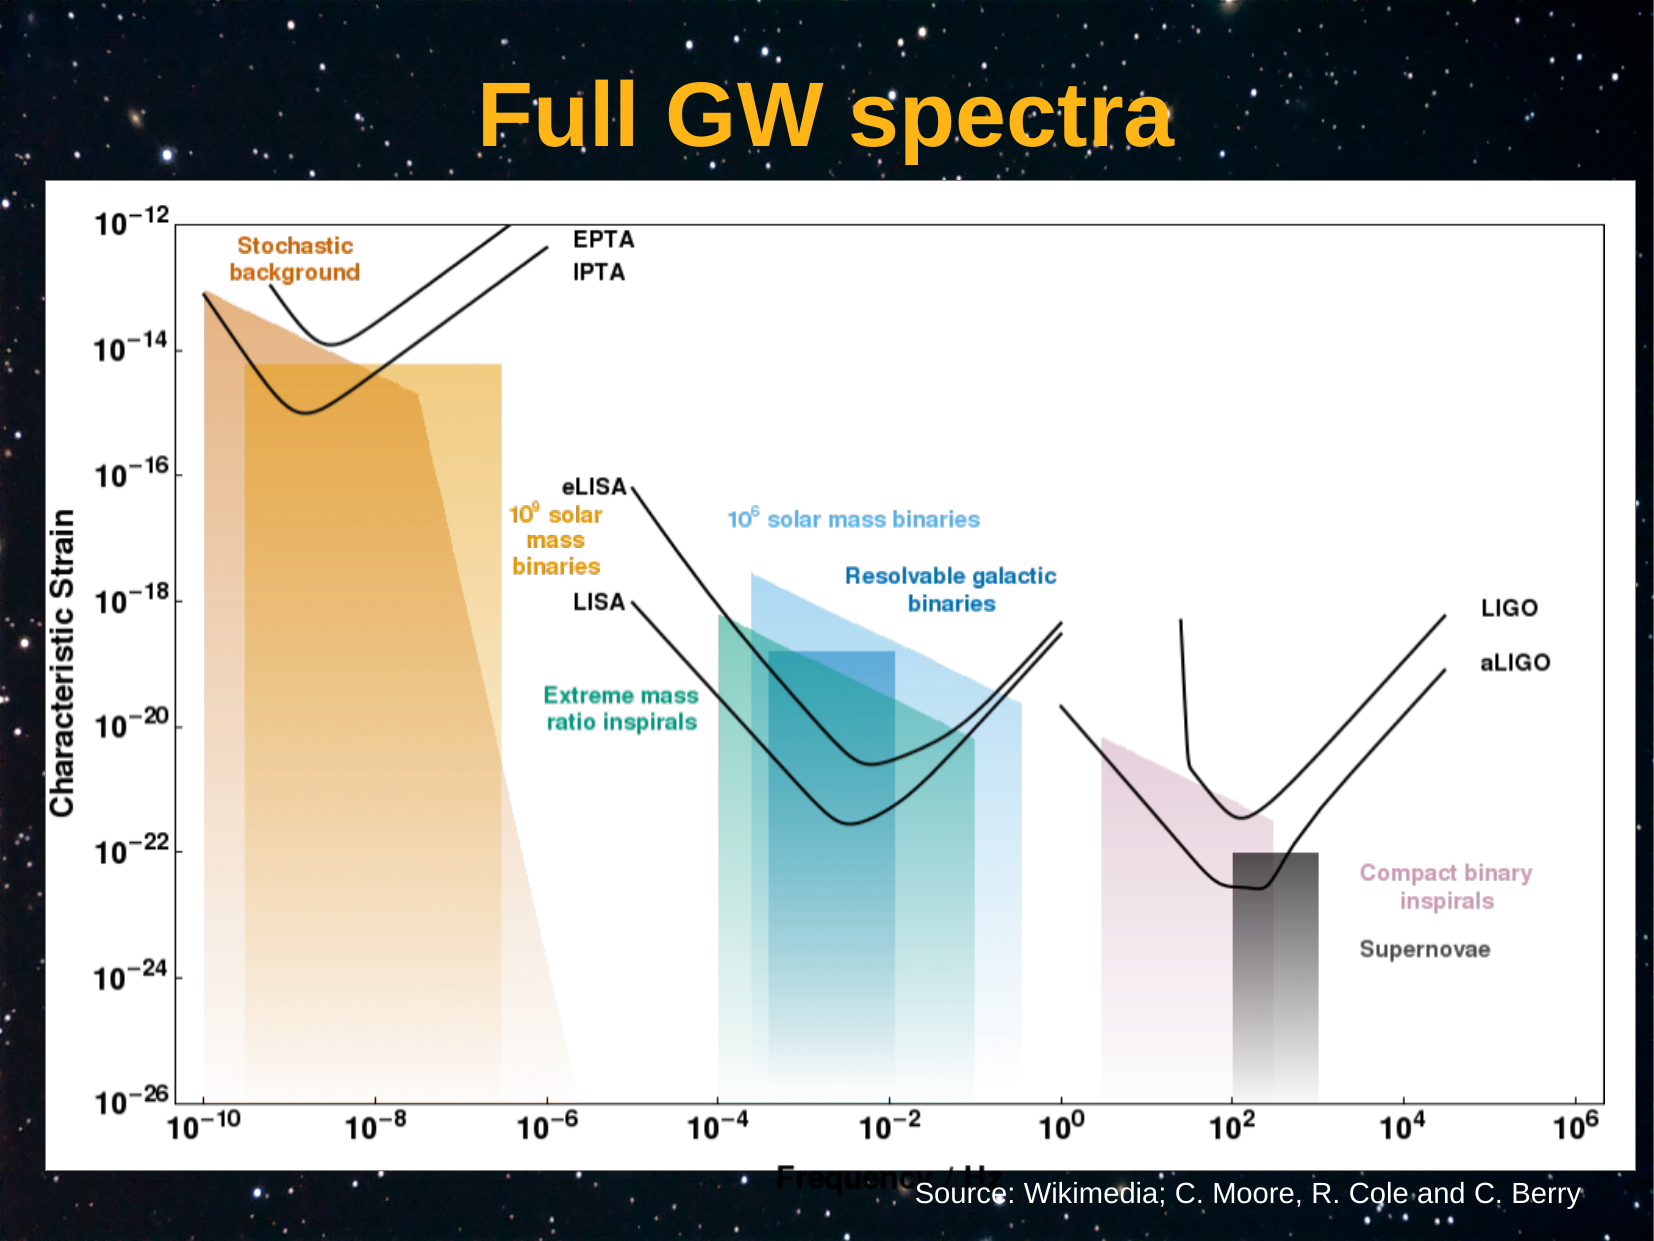

# Full GW spectra
Source: Wikimedia; C. Moore, R. Cole and C. Berry